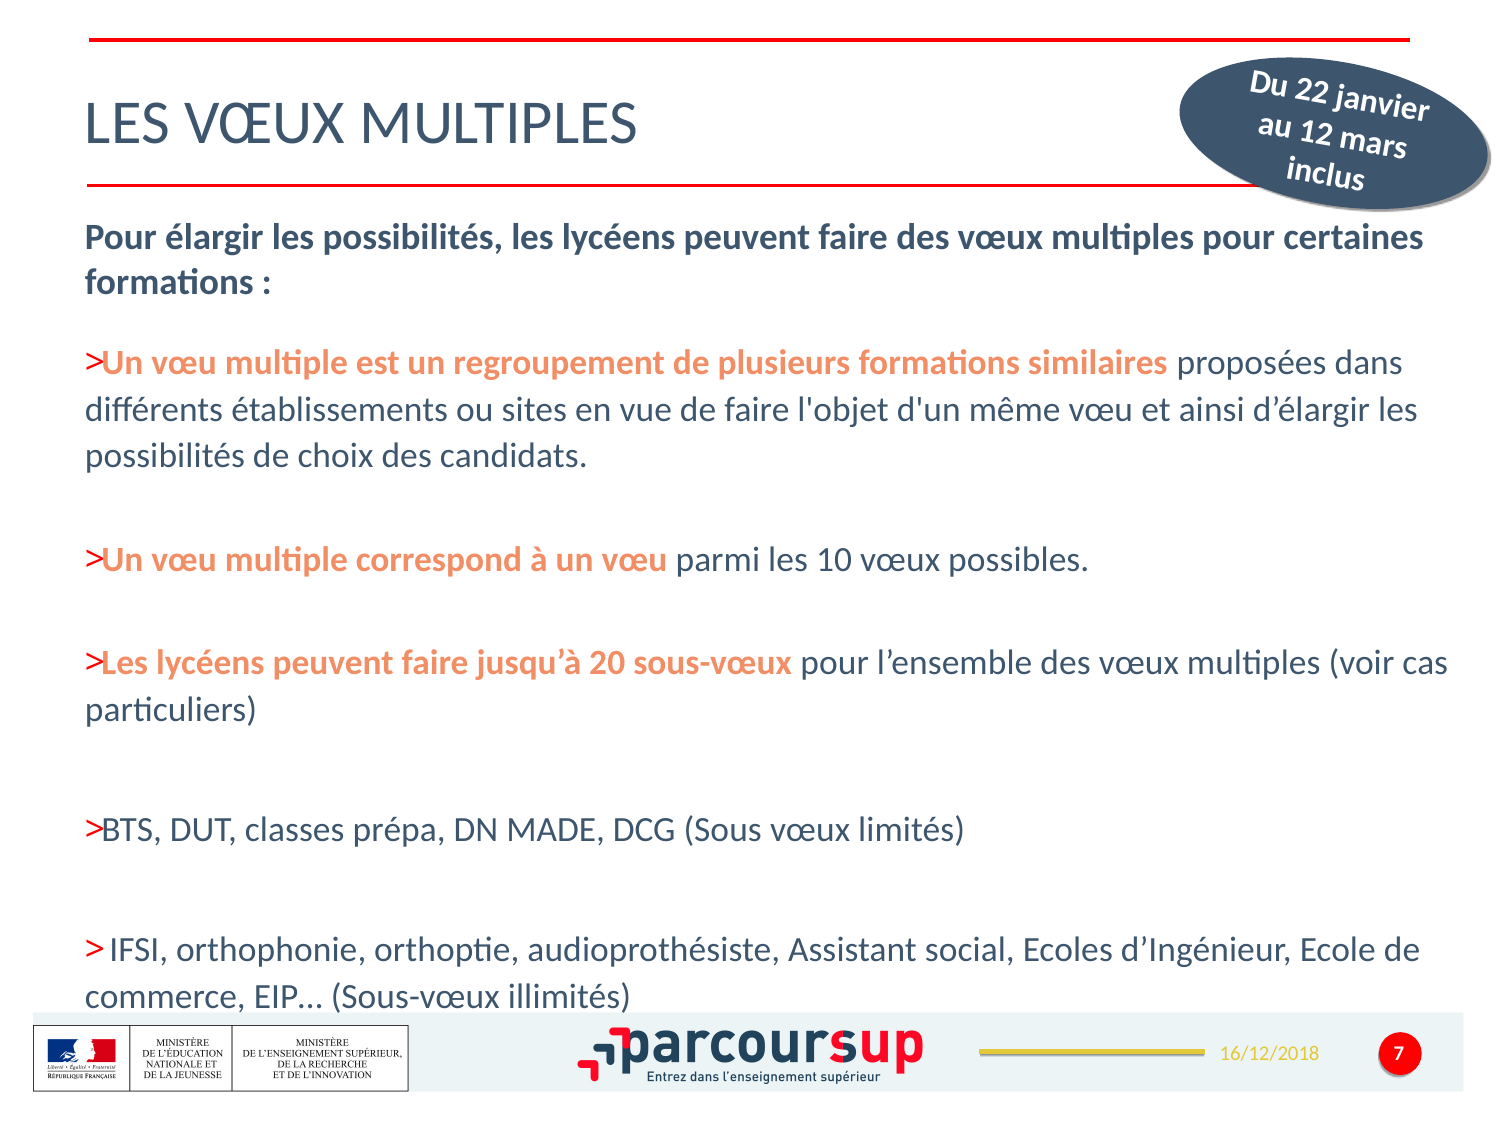

# Les vœux multiples
Du 22 janvier au 12 mars inclus
Pour élargir les possibilités, les lycéens peuvent faire des vœux multiples pour certaines formations :
Un vœu multiple est un regroupement de plusieurs formations similaires proposées dans différents établissements ou sites en vue de faire l'objet d'un même vœu et ainsi d’élargir les possibilités de choix des candidats.
Un vœu multiple correspond à un vœu parmi les 10 vœux possibles.
Les lycéens peuvent faire jusqu’à 20 sous-vœux pour l’ensemble des vœux multiples (voir cas particuliers)
BTS, DUT, classes prépa, DN MADE, DCG (Sous vœux limités)
 IFSI, orthophonie, orthoptie, audioprothésiste, Assistant social, Ecoles d’Ingénieur, Ecole de commerce, EIP… (Sous-vœux illimités)